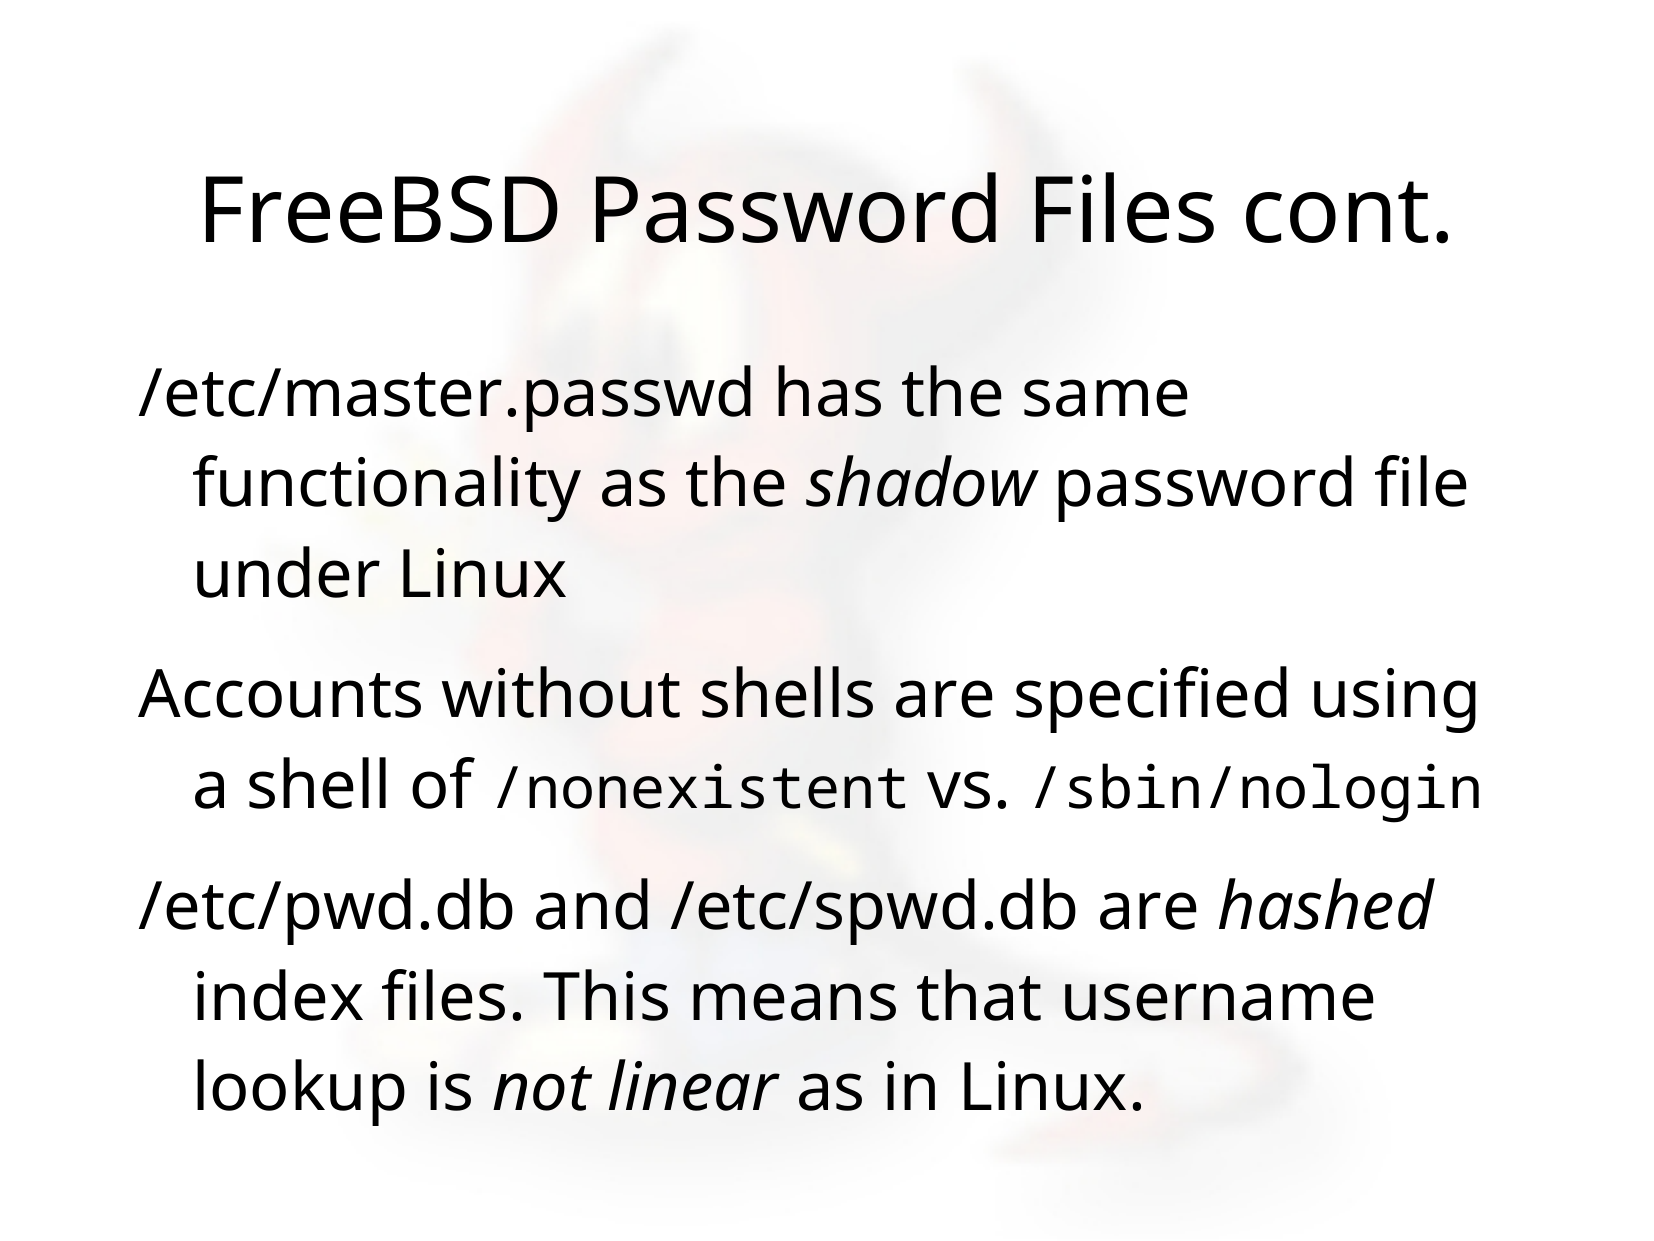

# FreeBSD Password Files cont.
/etc/master.passwd has the same functionality as the shadow password file under Linux
Accounts without shells are specified using a shell of /nonexistent vs. /sbin/nologin
/etc/pwd.db and /etc/spwd.db are hashed index files. This means that username lookup is not linear as in Linux.